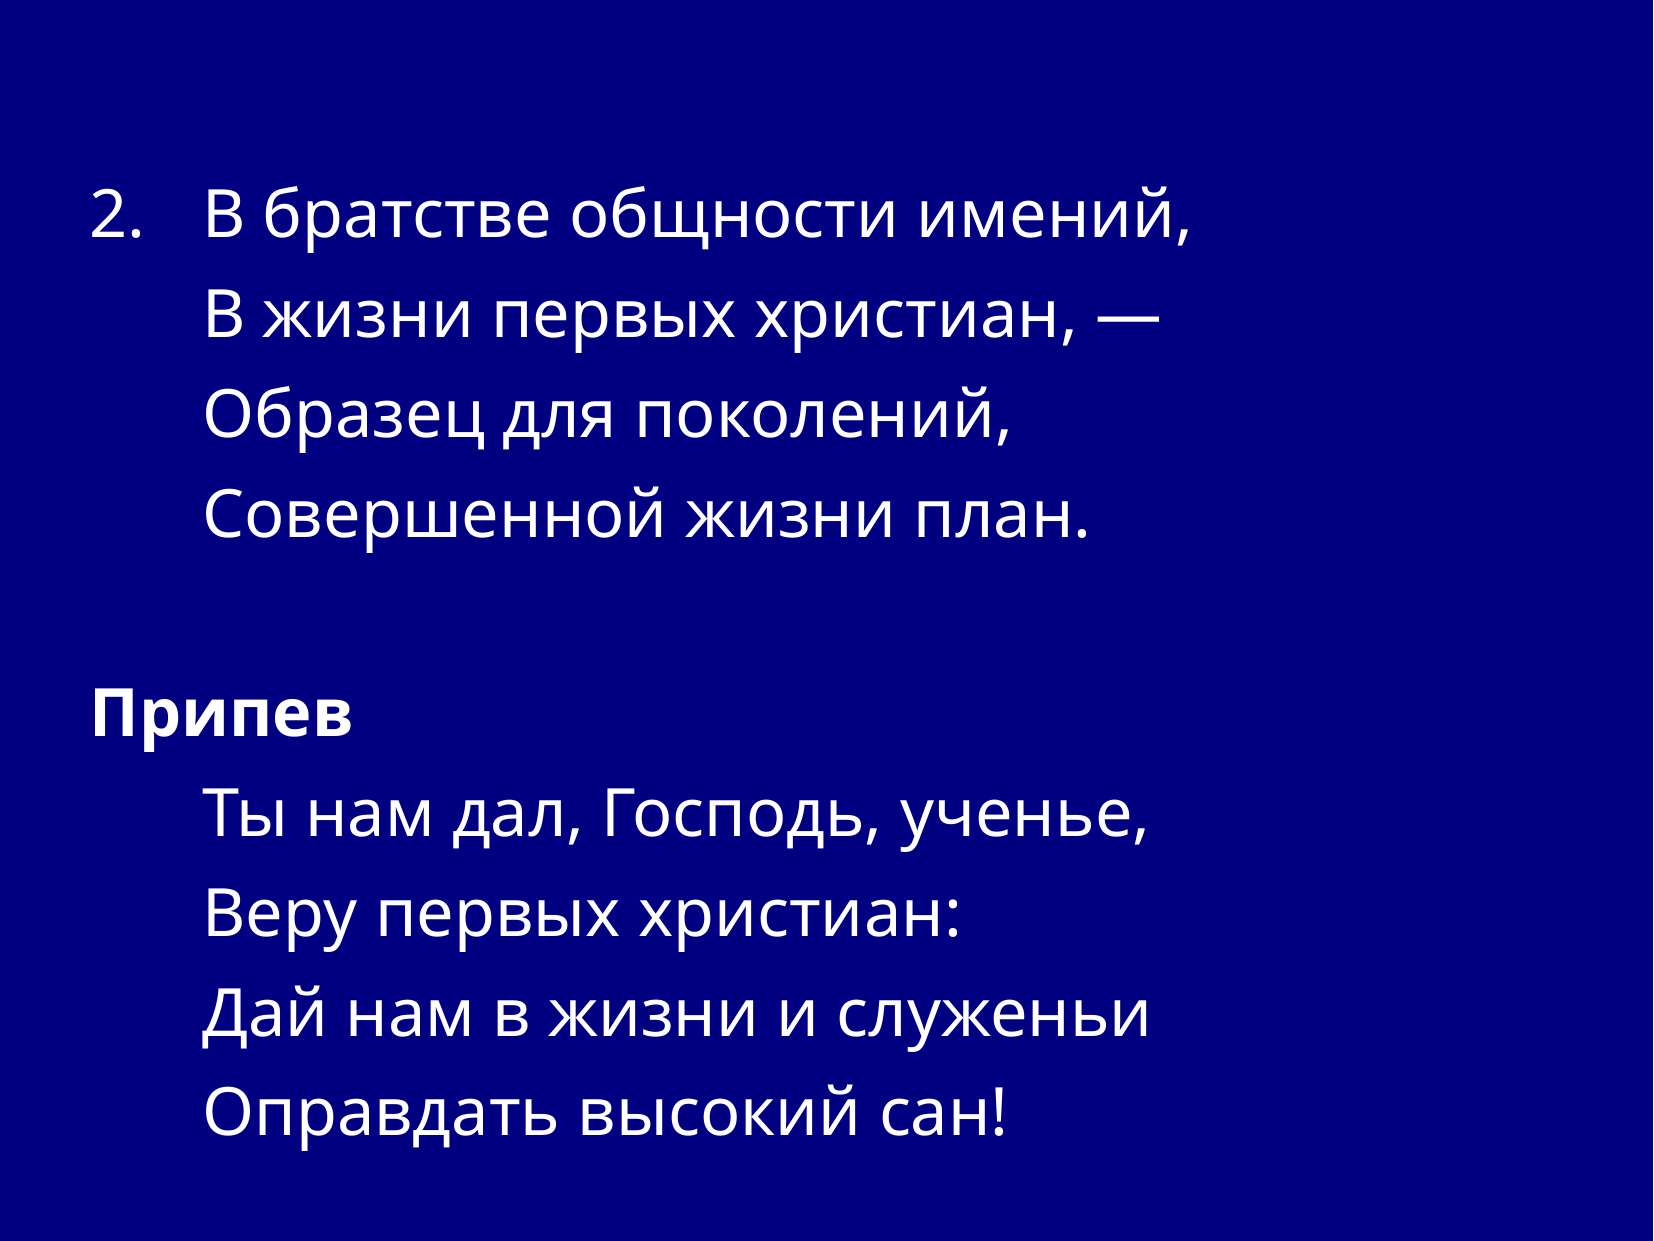

2.	В братстве общности имений,
	В жизни первых христиан, —
	Образец для поколений,
	Совершенной жизни план.
Припев
	Ты нам дал, Господь, ученье,
	Веру первых христиан:
	Дай нам в жизни и служеньи
	Оправдать высокий сан!